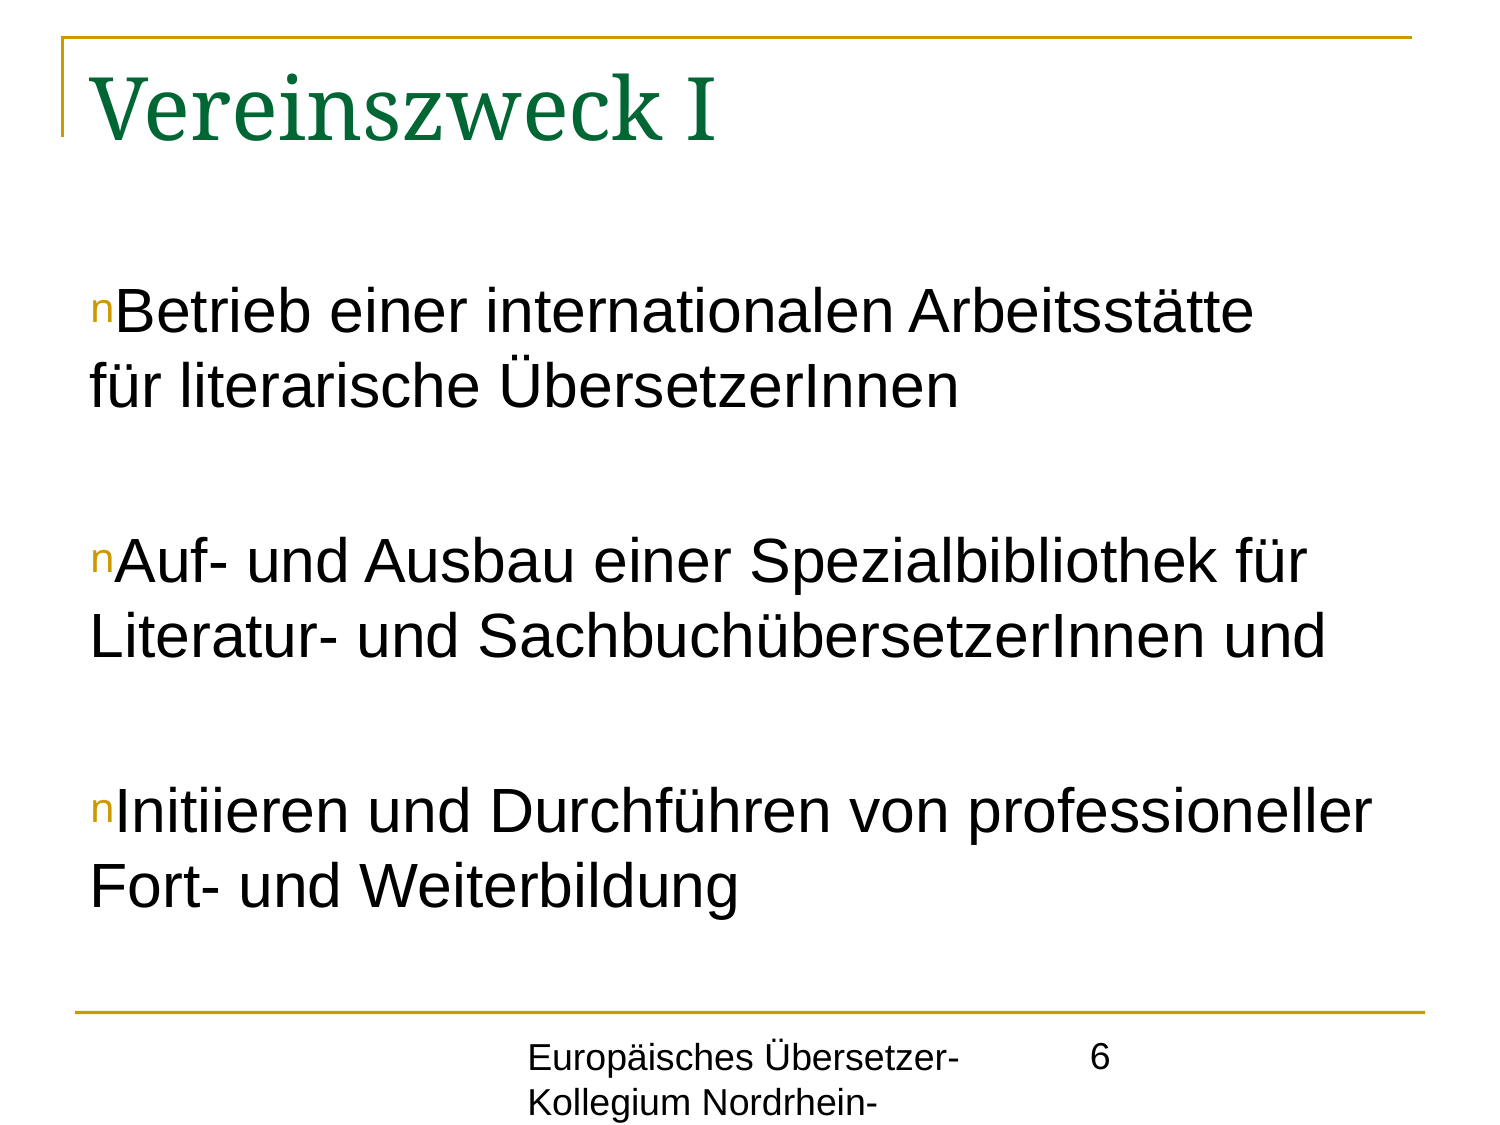

# Vereinszweck I
Betrieb einer internationalen Arbeitsstätte
für literarische ÜbersetzerInnen
Auf- und Ausbau einer Spezialbibliothek für Literatur- und SachbuchübersetzerInnen und
Initiieren und Durchführen von professioneller Fort- und Weiterbildung
Europäisches Übersetzer-Kollegium Nordrhein-Westfalen in Straelen